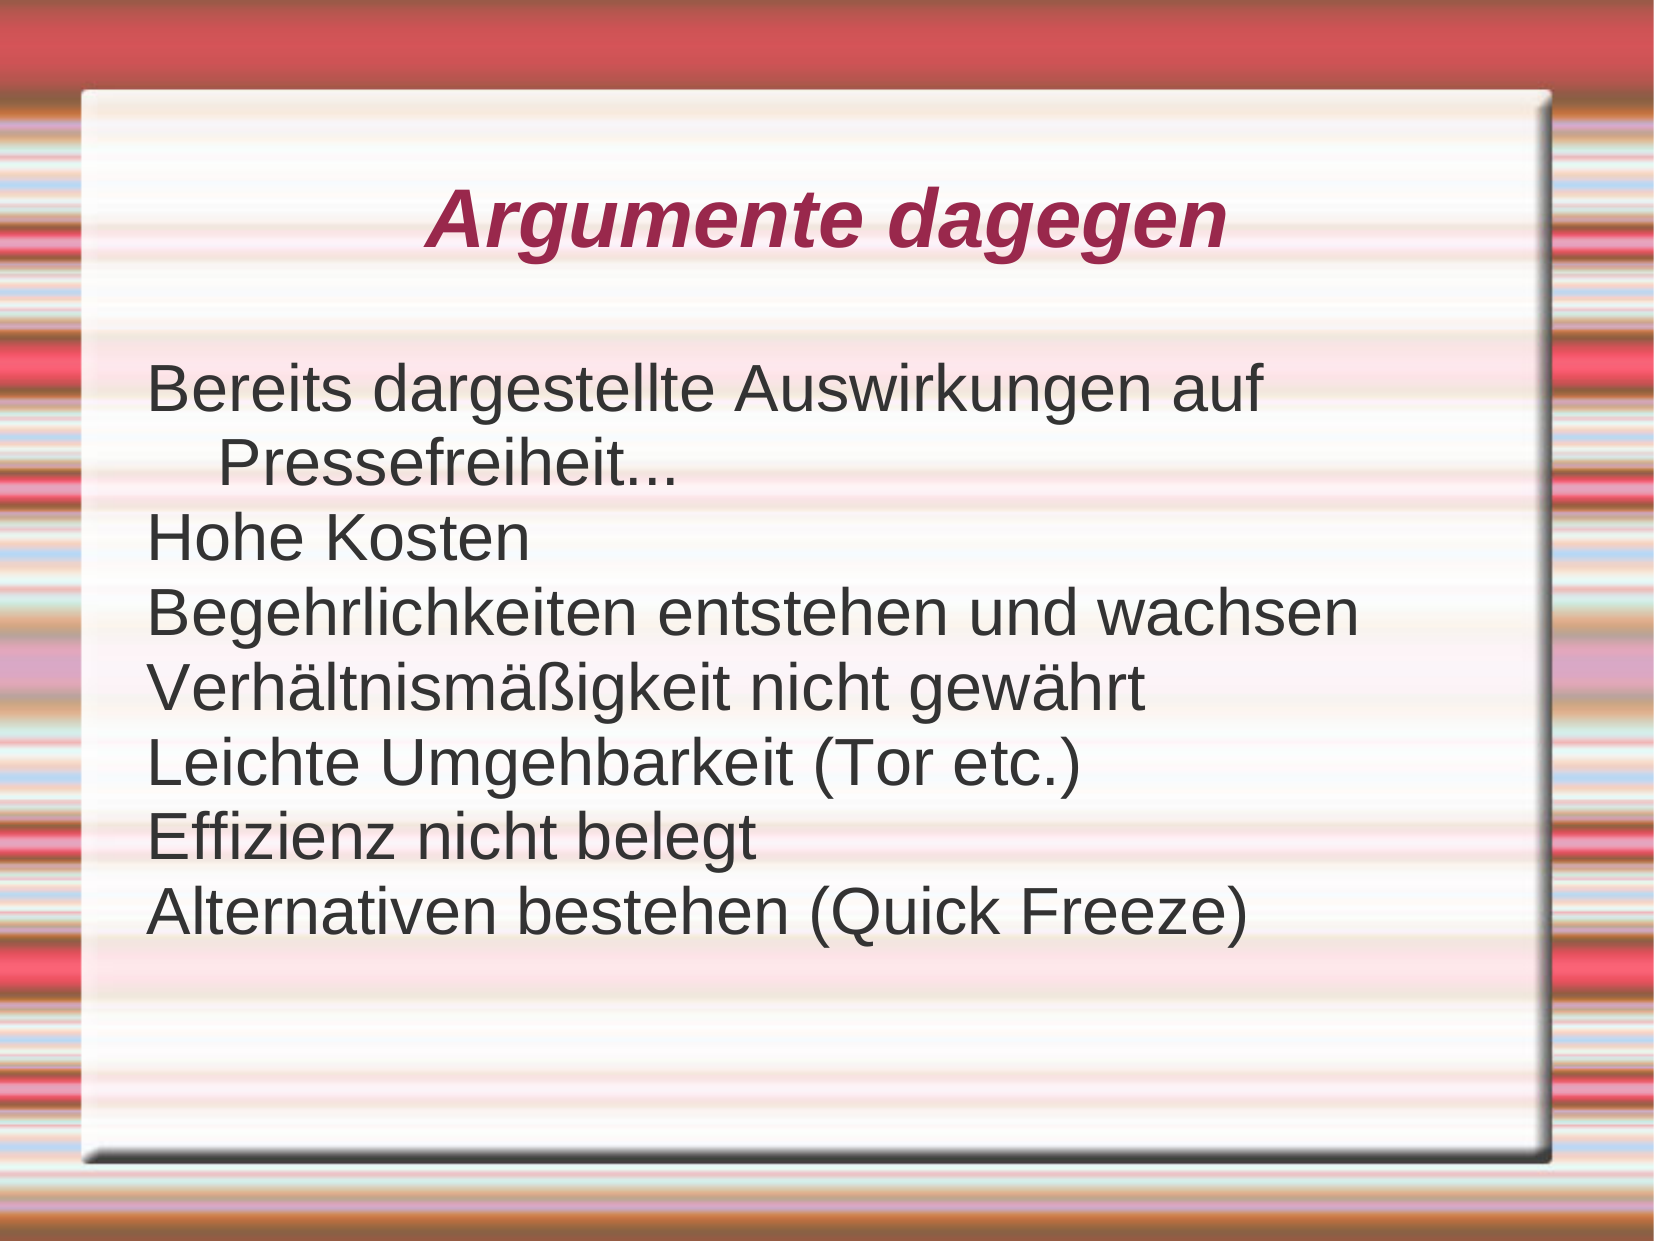

# Argumente dagegen
Bereits dargestellte Auswirkungen auf Pressefreiheit...
Hohe Kosten
Begehrlichkeiten entstehen und wachsen
Verhältnismäßigkeit nicht gewährt
Leichte Umgehbarkeit (Tor etc.)
Effizienz nicht belegt
Alternativen bestehen (Quick Freeze)